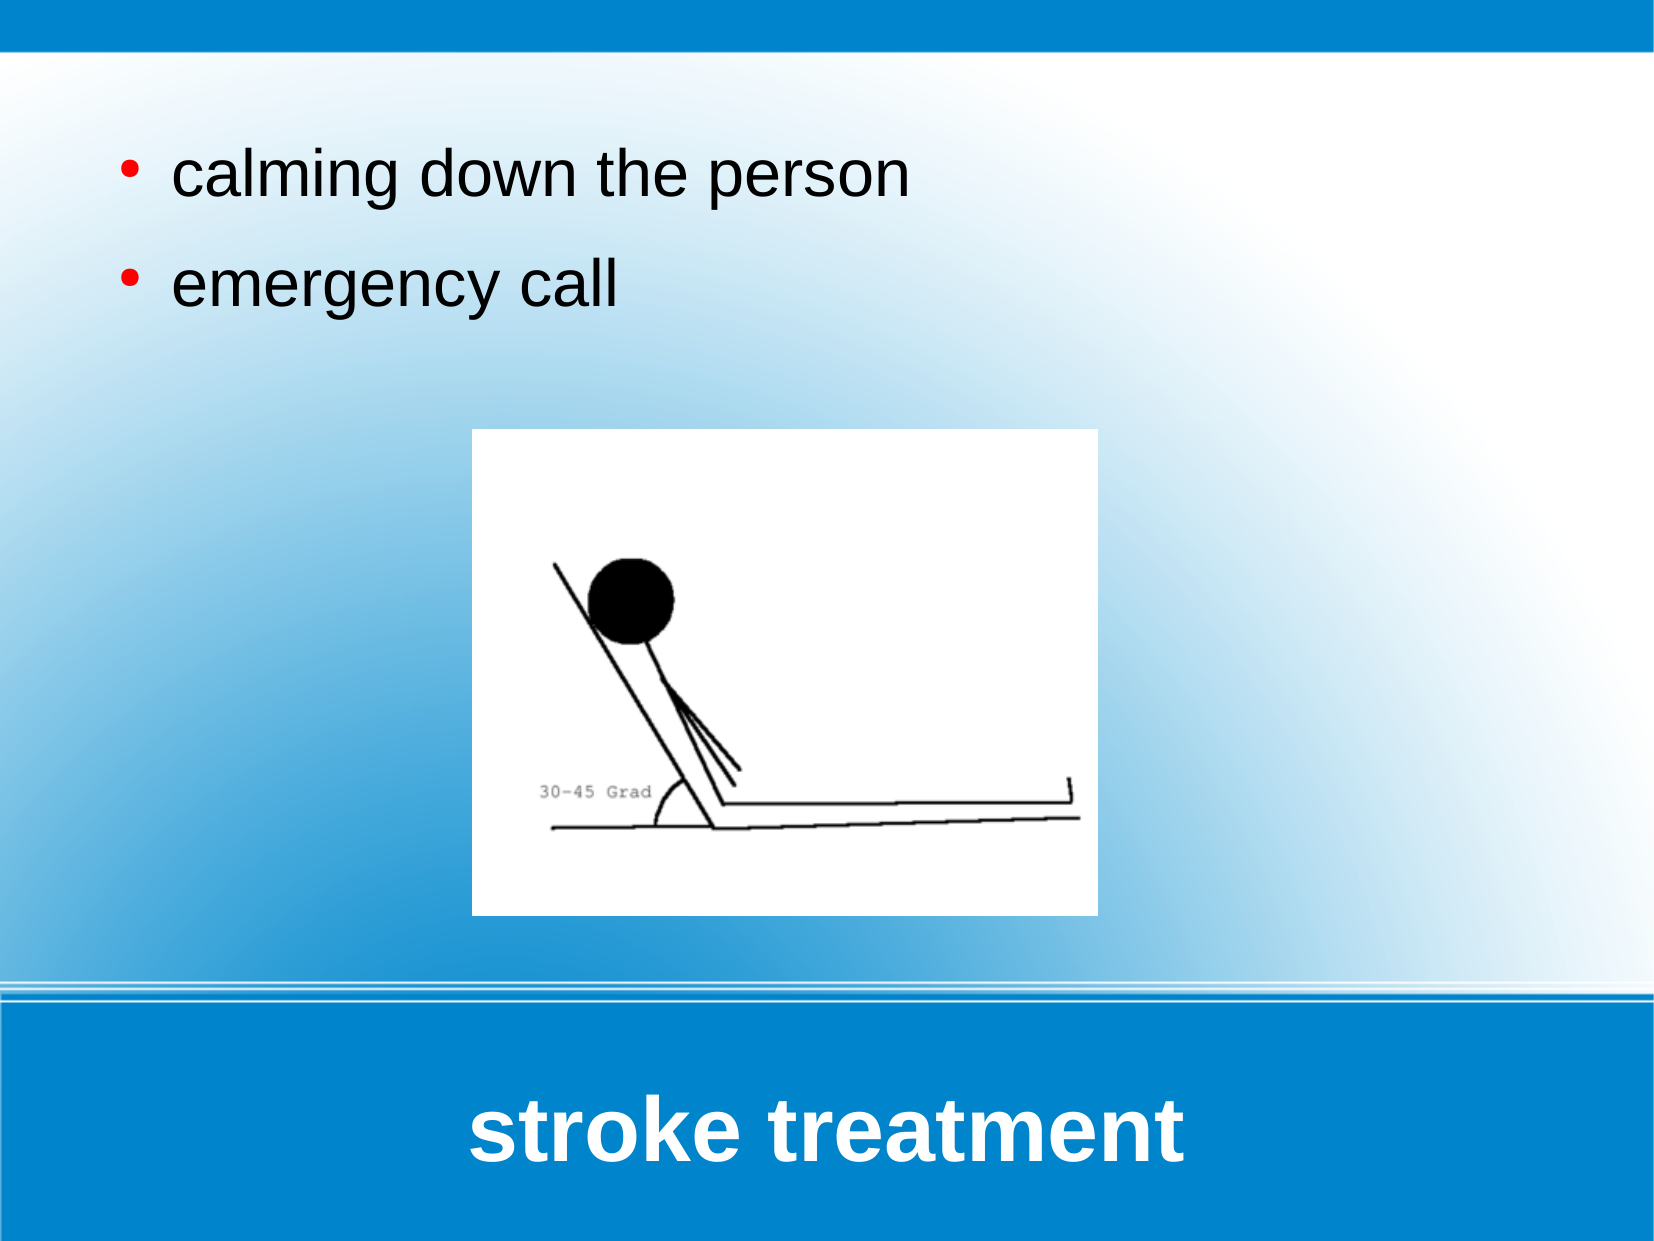

calming down the person
emergency call
# stroke treatment